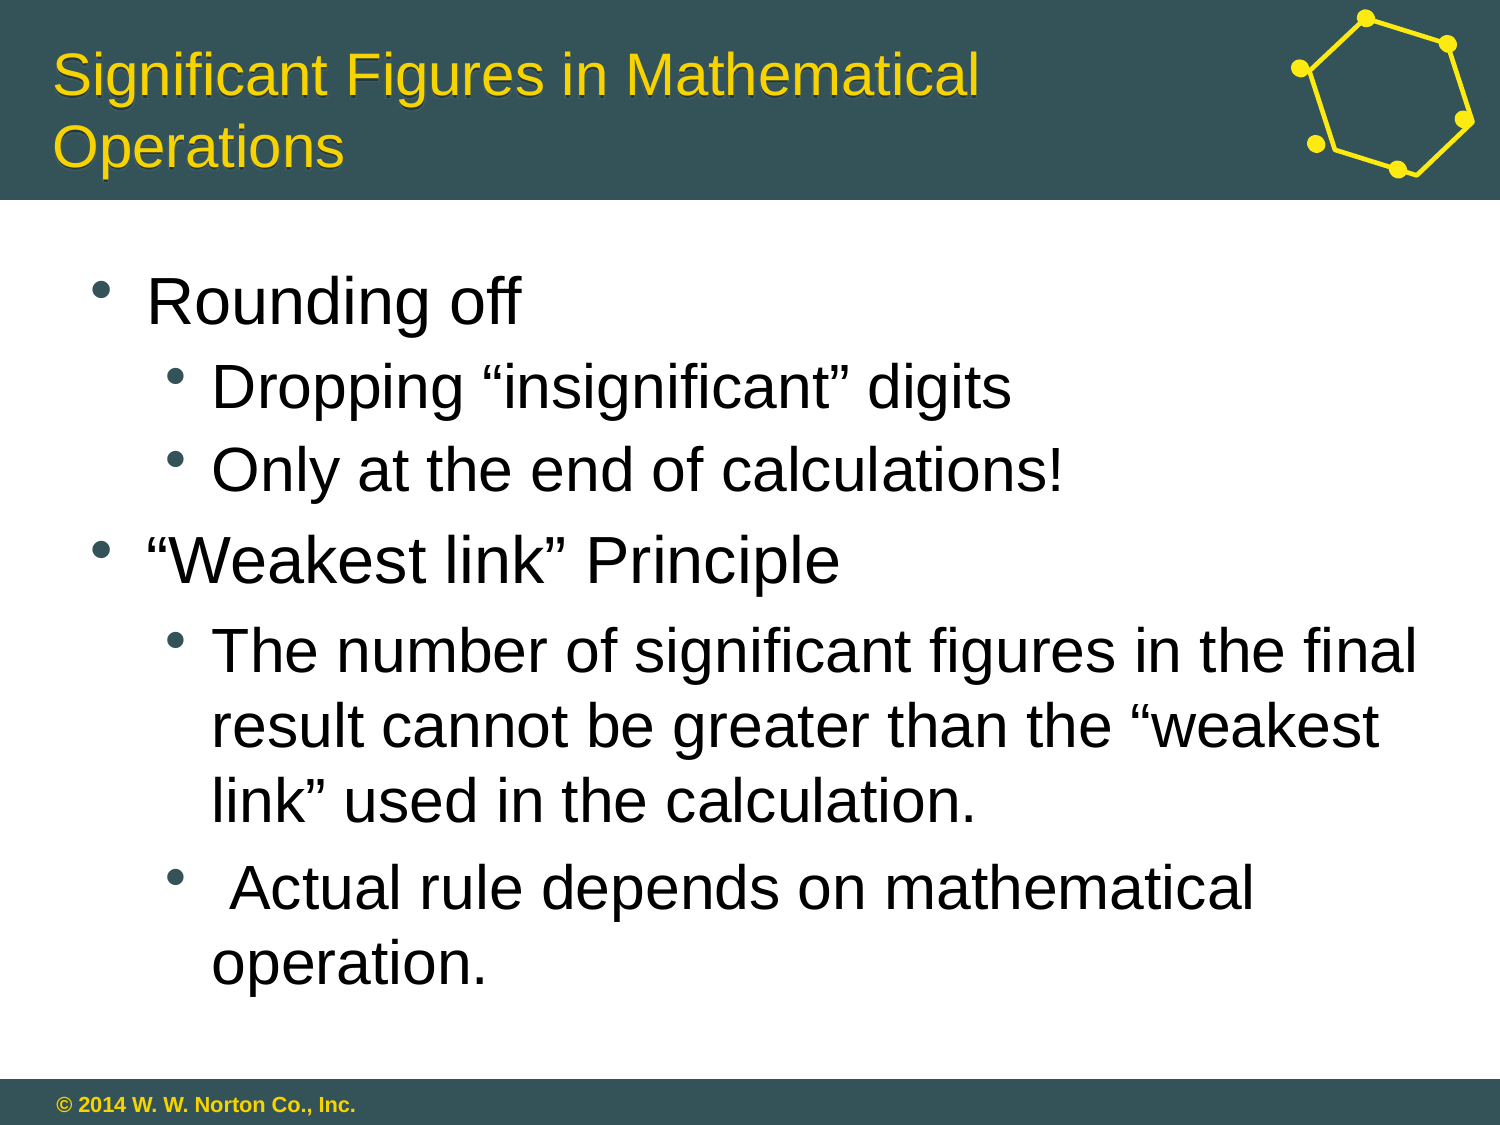

# Significant Figures in Mathematical Operations
Rounding off
Dropping “insignificant” digits
Only at the end of calculations!
“Weakest link” Principle
The number of significant figures in the final result cannot be greater than the “weakest link” used in the calculation.
 Actual rule depends on mathematical operation.